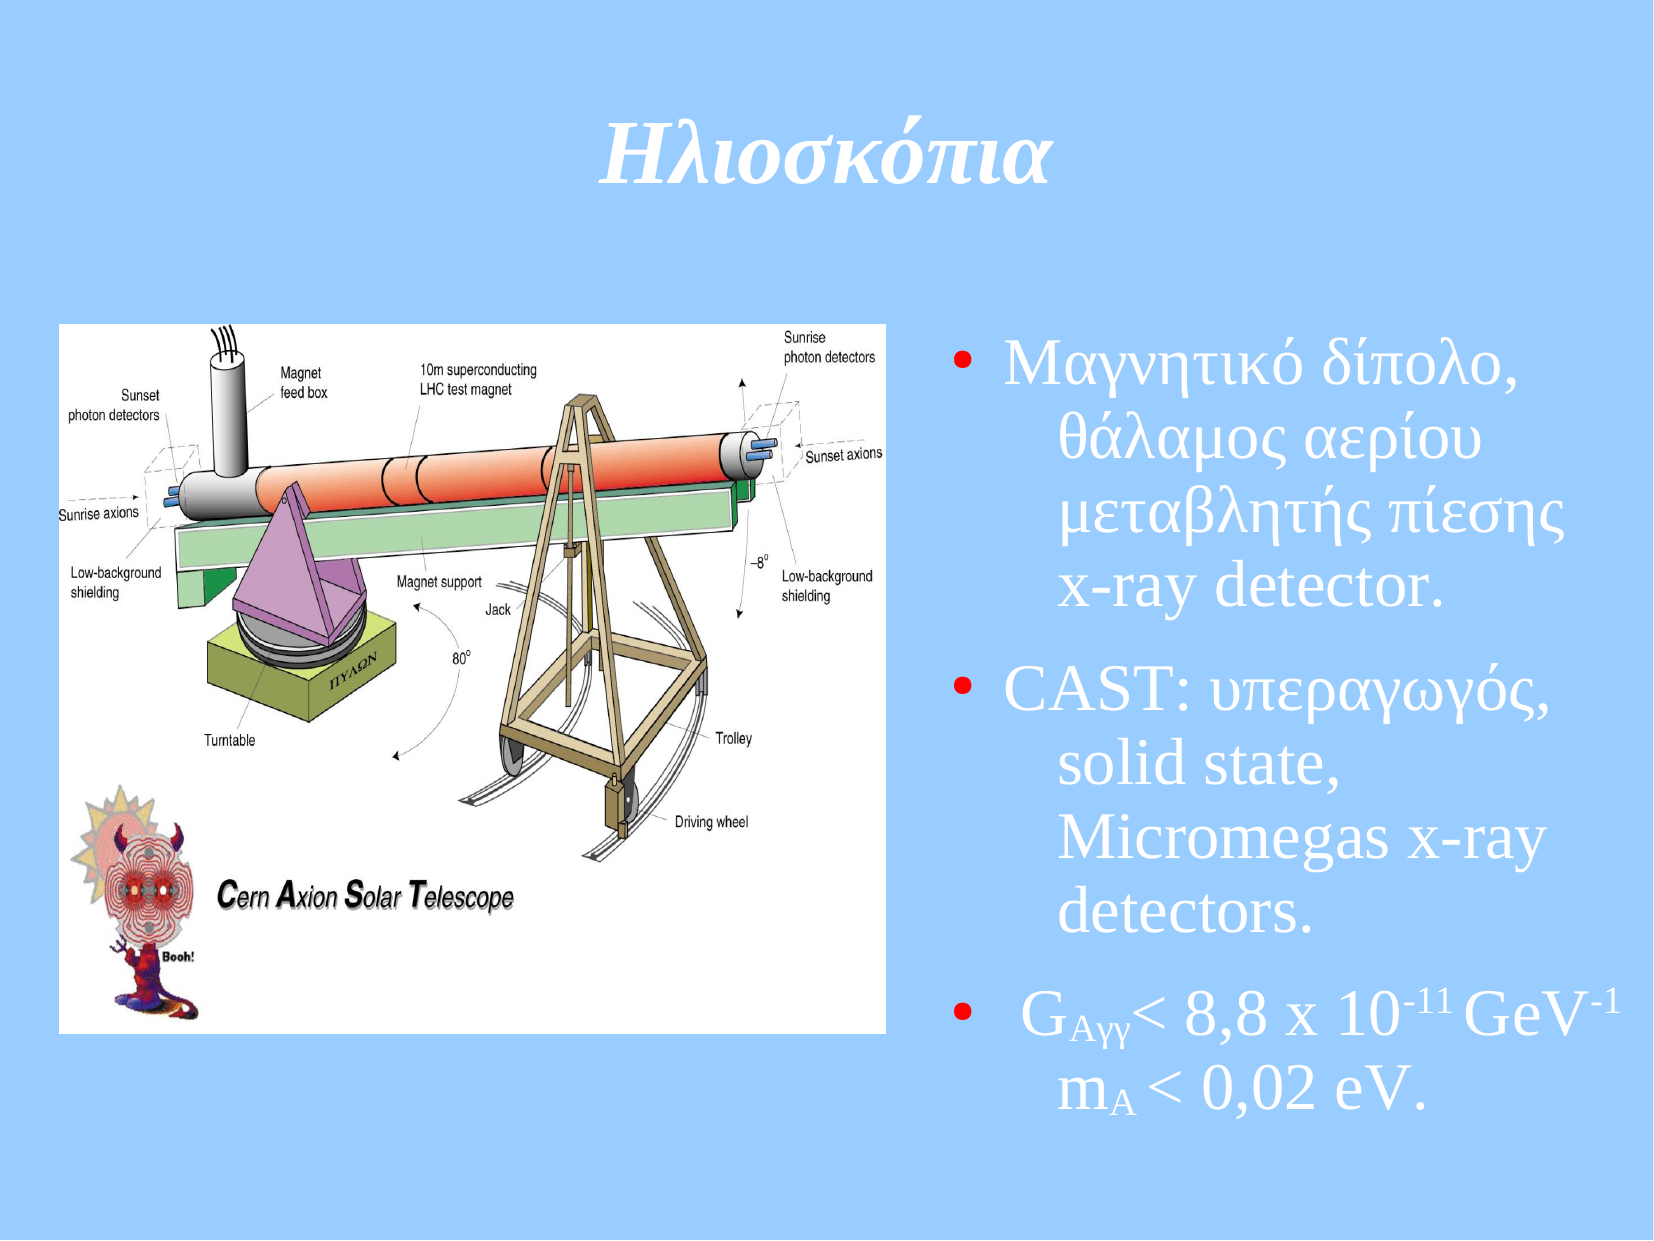

# Ηλιοσκόπια
Μαγνητικό δίπολο, θάλαμος αερίου μεταβλητής πίεσης x-ray detector.
CAST: υπεραγωγός, solid state, Micromegas x-ray detectors.
 GΑγγ< 8,8 x 10-11 GeV-1 mA < 0,02 eV.